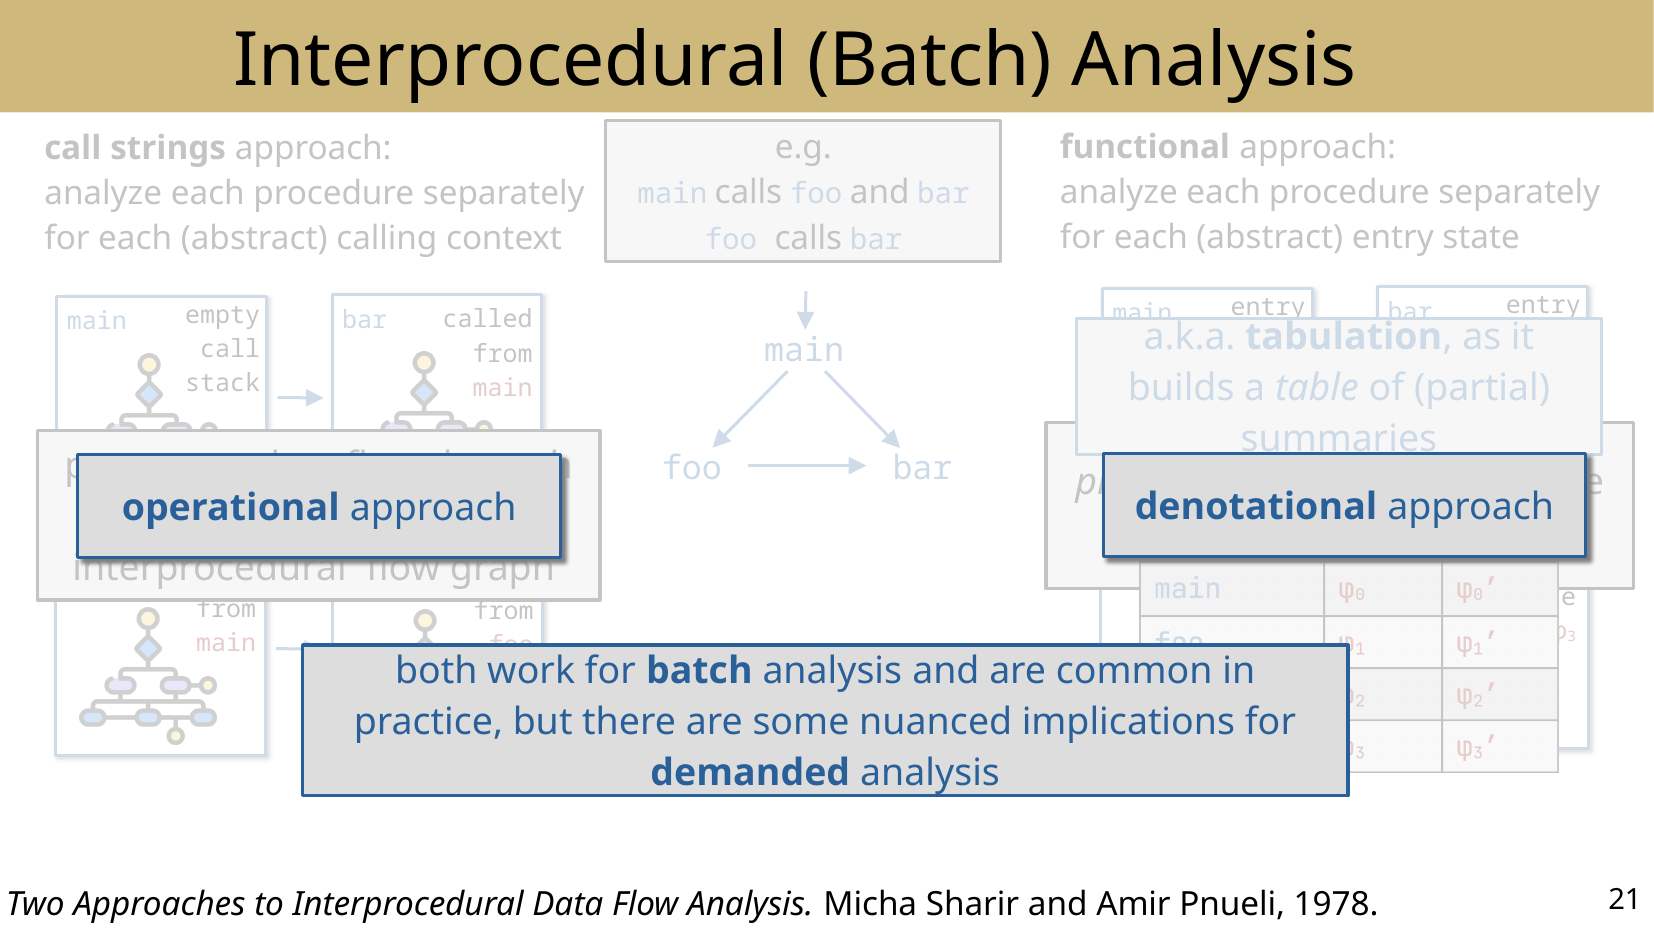

# Interprocedural (Batch) Analysis
e.g.
main calls foo and bar
foo calls bar
functional approach:
analyze each procedure separately for each (abstract) entry state
call strings approach:
analyze each procedure separately
for each (abstract) calling context
entry state
φ2
bar
entry state
φ0
main
called from main
bar
empty call stack
main
a.k.a. tabulation, as it builds a table of (partial) summaries
main
compute and compose procedure summaries to derive semantics of progressively larger program parts
propagate data flow through the context-sensitive interprocedural flow graph
foo
bar
denotational approach
operational approach
entry state
φ1
foo
entry state φ3
bar
called from main
foo
called from foo
bar
both work for batch analysis and are common in practice, but there are some nuanced implications for demanded analysis
Two Approaches to Interprocedural Data Flow Analysis. Micha Sharir and Amir Pnueli, 1978.